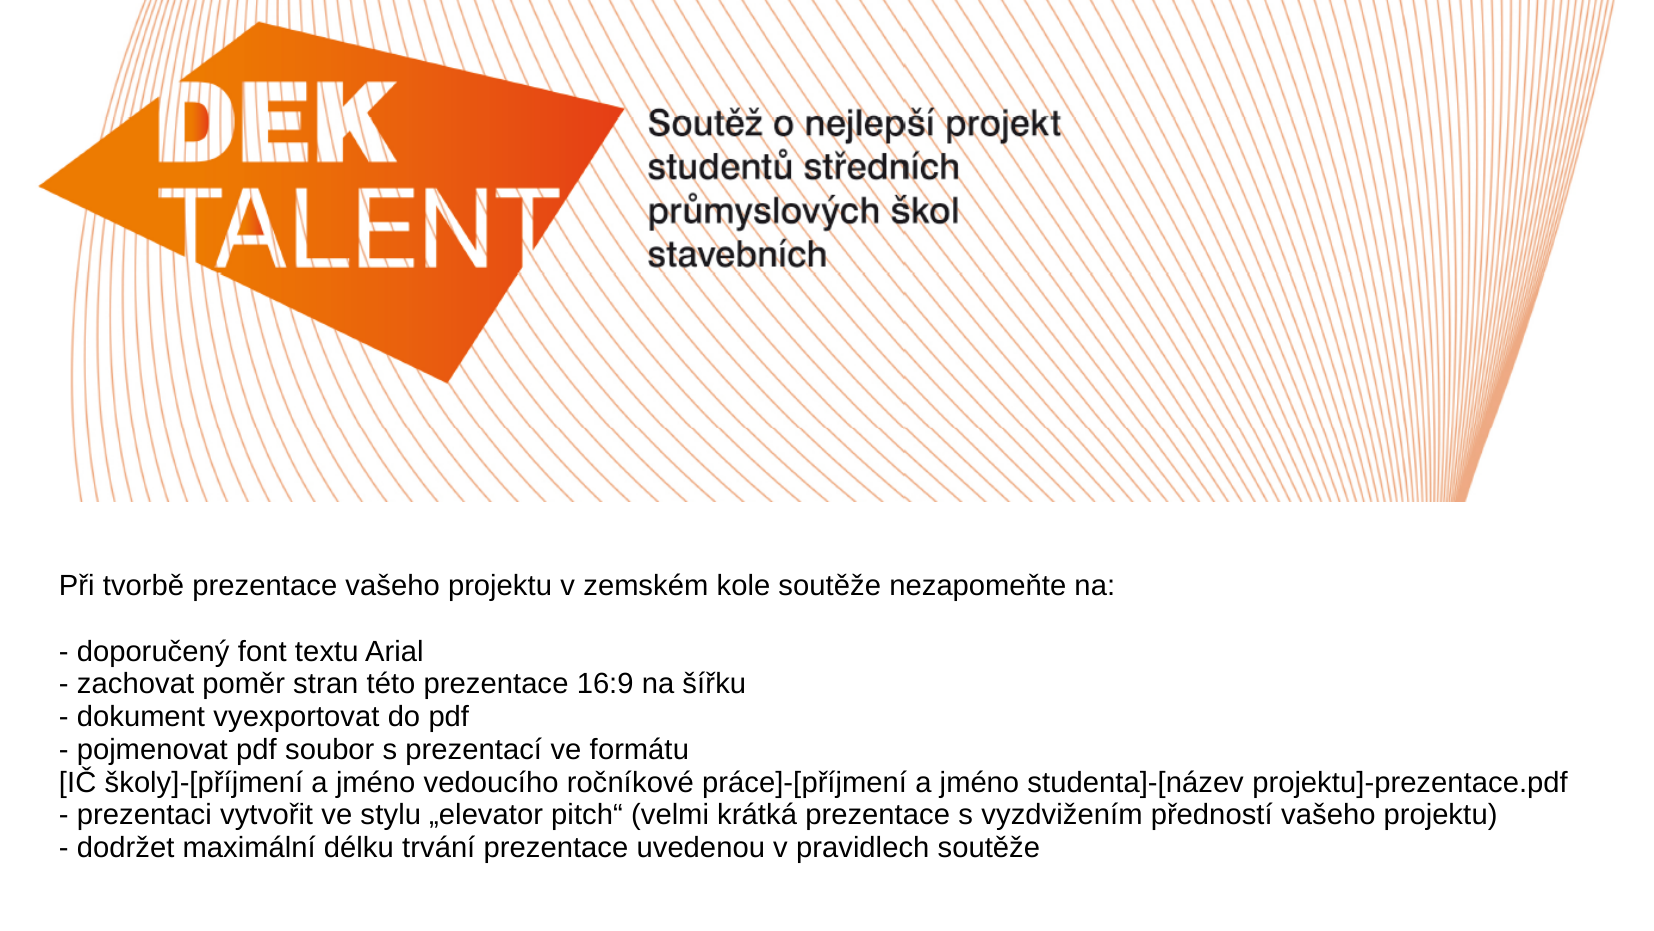

# Při tvorbě prezentace vašeho projektu v zemském kole soutěže nezapomeňte na: - doporučený font textu Arial - zachovat poměr stran této prezentace 16:9 na šířku - dokument vyexportovat do pdf - pojmenovat pdf soubor s prezentací ve formátu [IČ školy]-[příjmení a jméno vedoucího ročníkové práce]-[příjmení a jméno studenta]-[název projektu]-prezentace.pdf - prezentaci vytvořit ve stylu „elevator pitch“ (velmi krátká prezentace s vyzdvižením předností vašeho projektu) - dodržet maximální délku trvání prezentace uvedenou v pravidlech soutěže